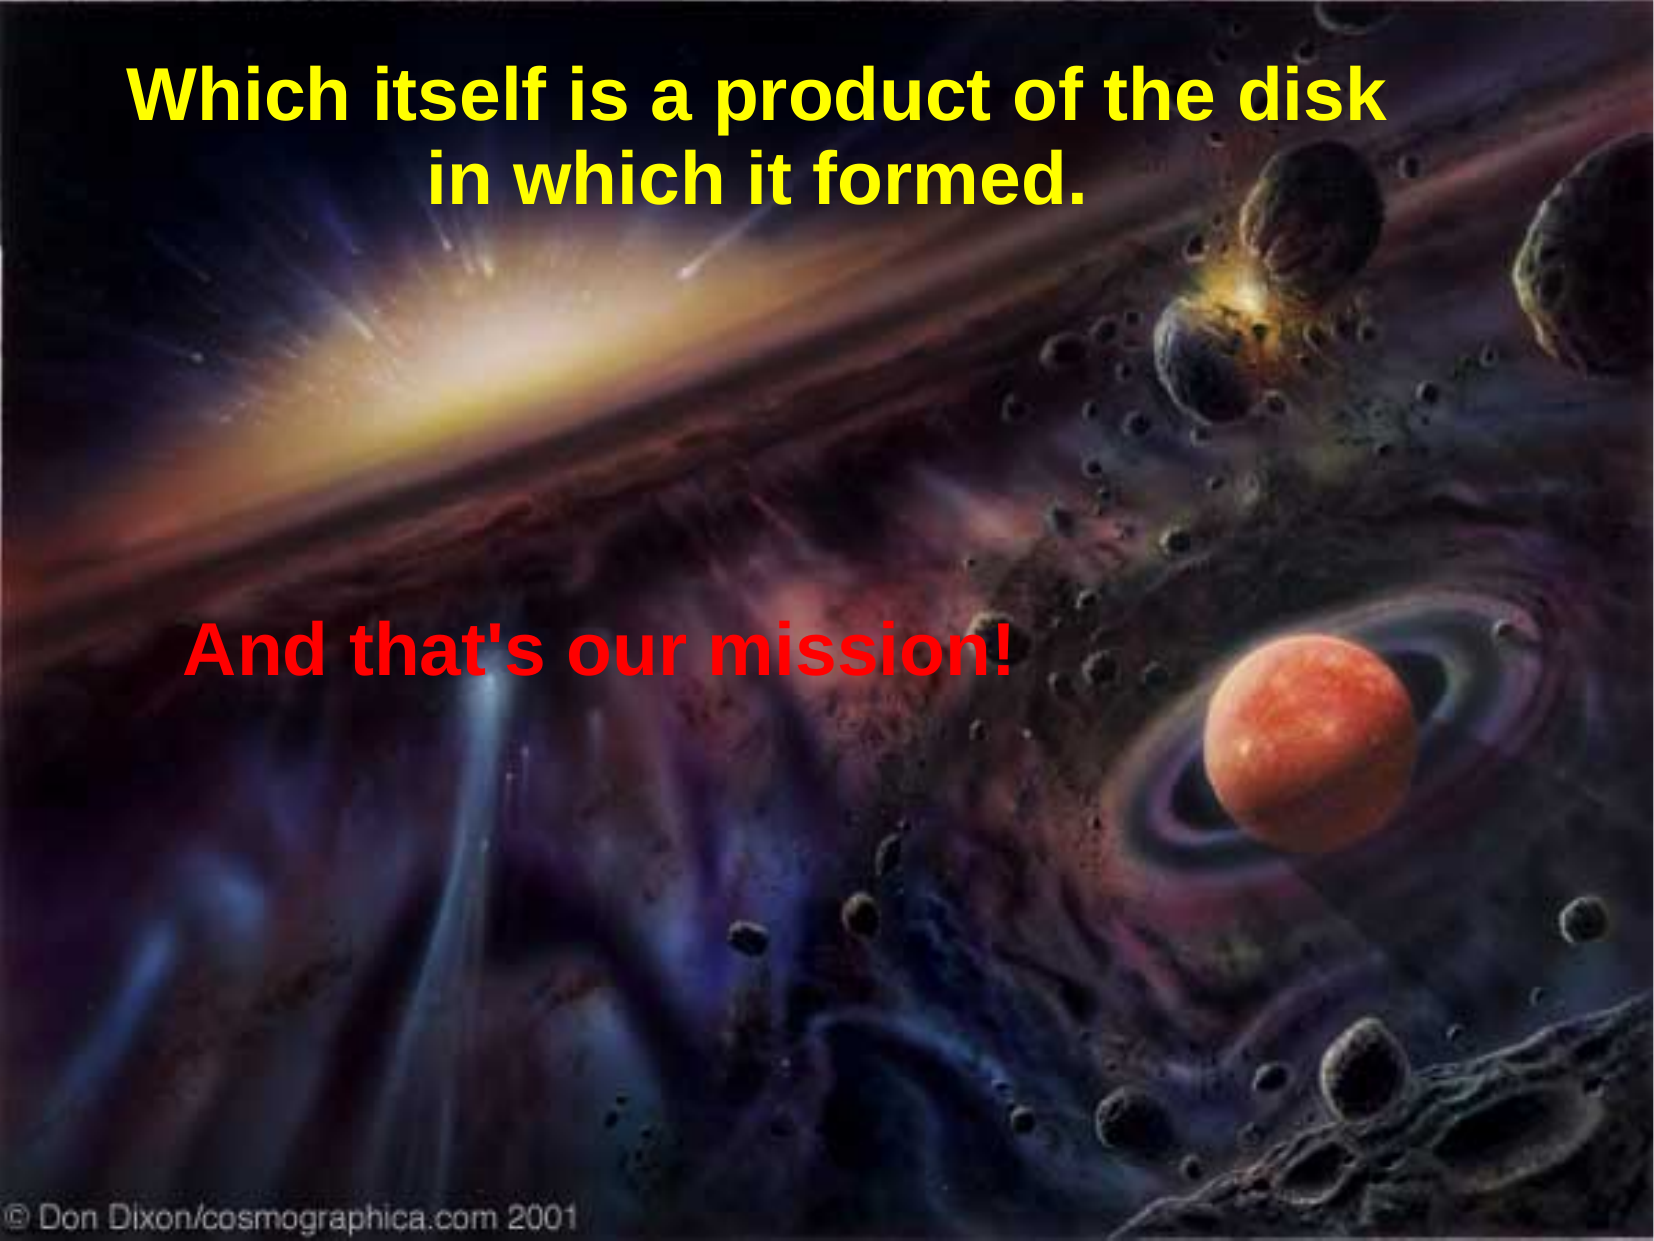

Which itself is a product of the disk in which it formed.
And that's our mission!